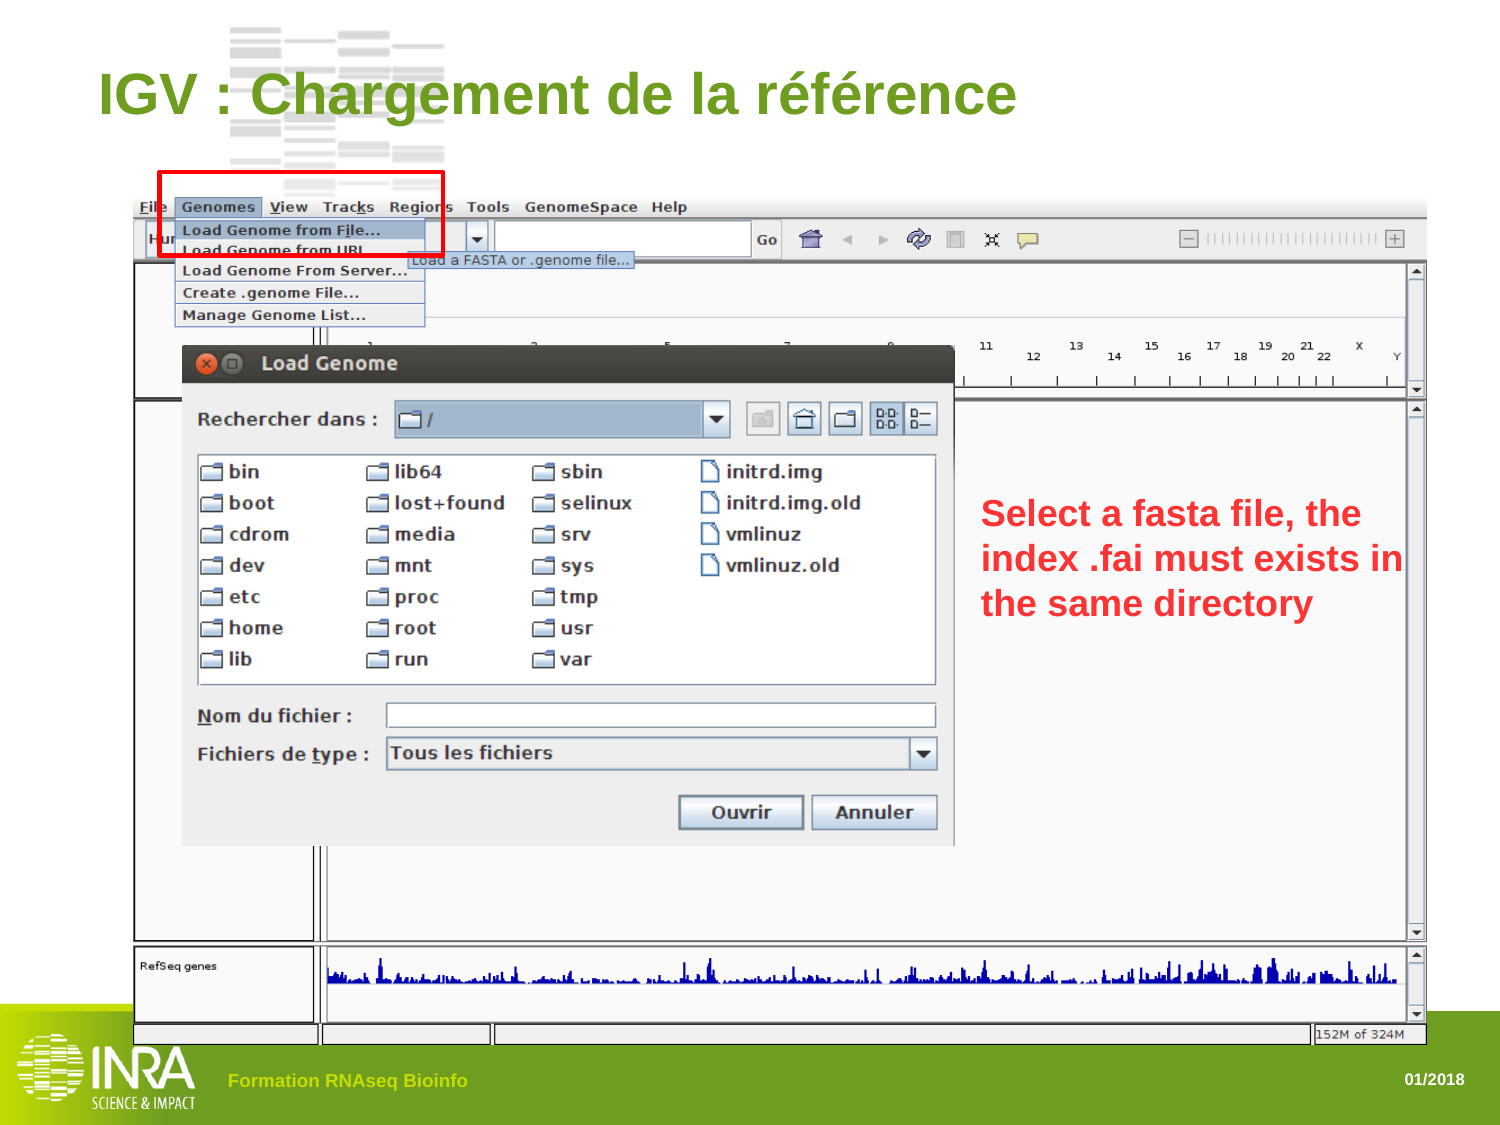

IGV : Chargement de la référence
#
Select a fasta file, the index .fai must exists in the same directory